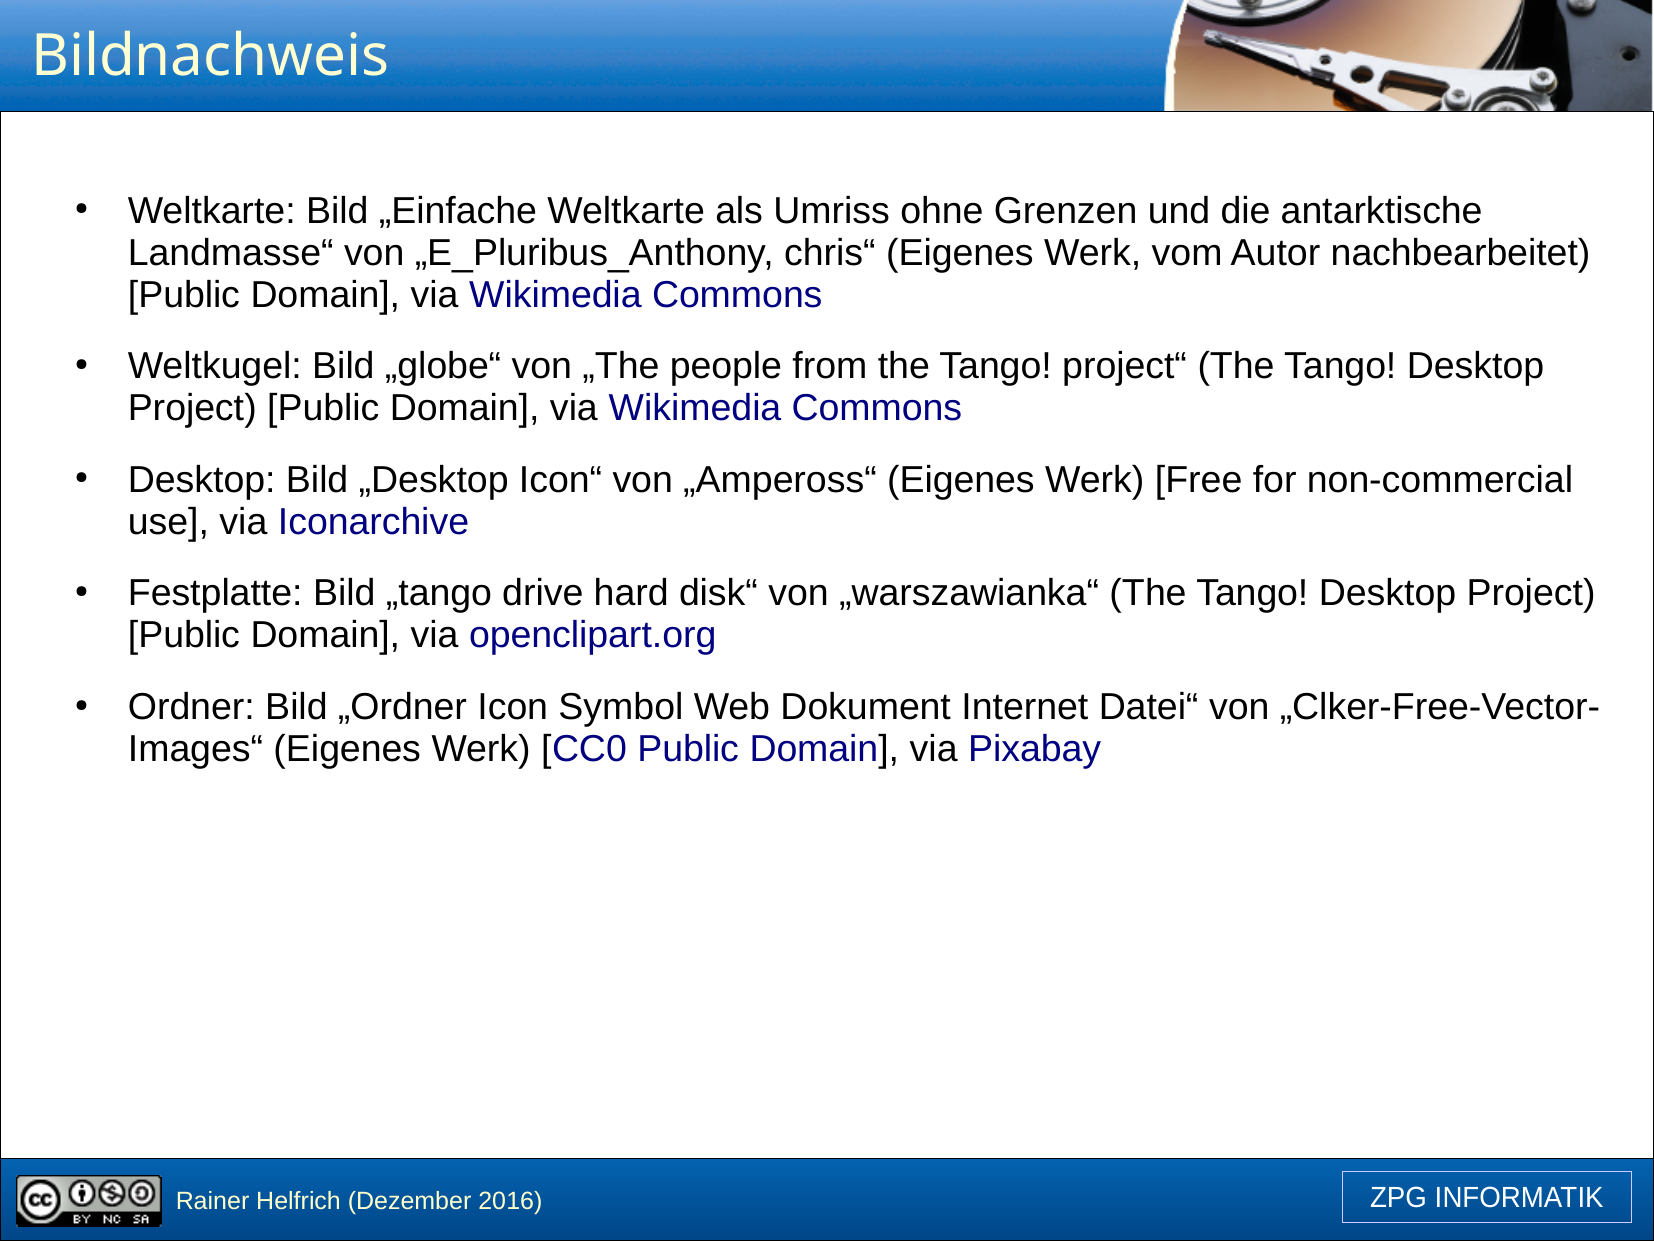

# Bildnachweis
Weltkarte: Bild „Einfache Weltkarte als Umriss ohne Grenzen und die antarktische Landmasse“ von „E_Pluribus_Anthony, chris“ (Eigenes Werk, vom Autor nachbearbeitet) [Public Domain], via Wikimedia Commons
Weltkugel: Bild „globe“ von „The people from the Tango! project“ (The Tango! Desktop Project) [Public Domain], via Wikimedia Commons
Desktop: Bild „Desktop Icon“ von „Ampeross“ (Eigenes Werk) [Free for non-commercial use], via Iconarchive
Festplatte: Bild „tango drive hard disk“ von „warszawianka“ (The Tango! Desktop Project) [Public Domain], via openclipart.org
Ordner: Bild „Ordner Icon Symbol Web Dokument Internet Datei“ von „Clker-Free-Vector-Images“ (Eigenes Werk) [CC0 Public Domain], via Pixabay
7